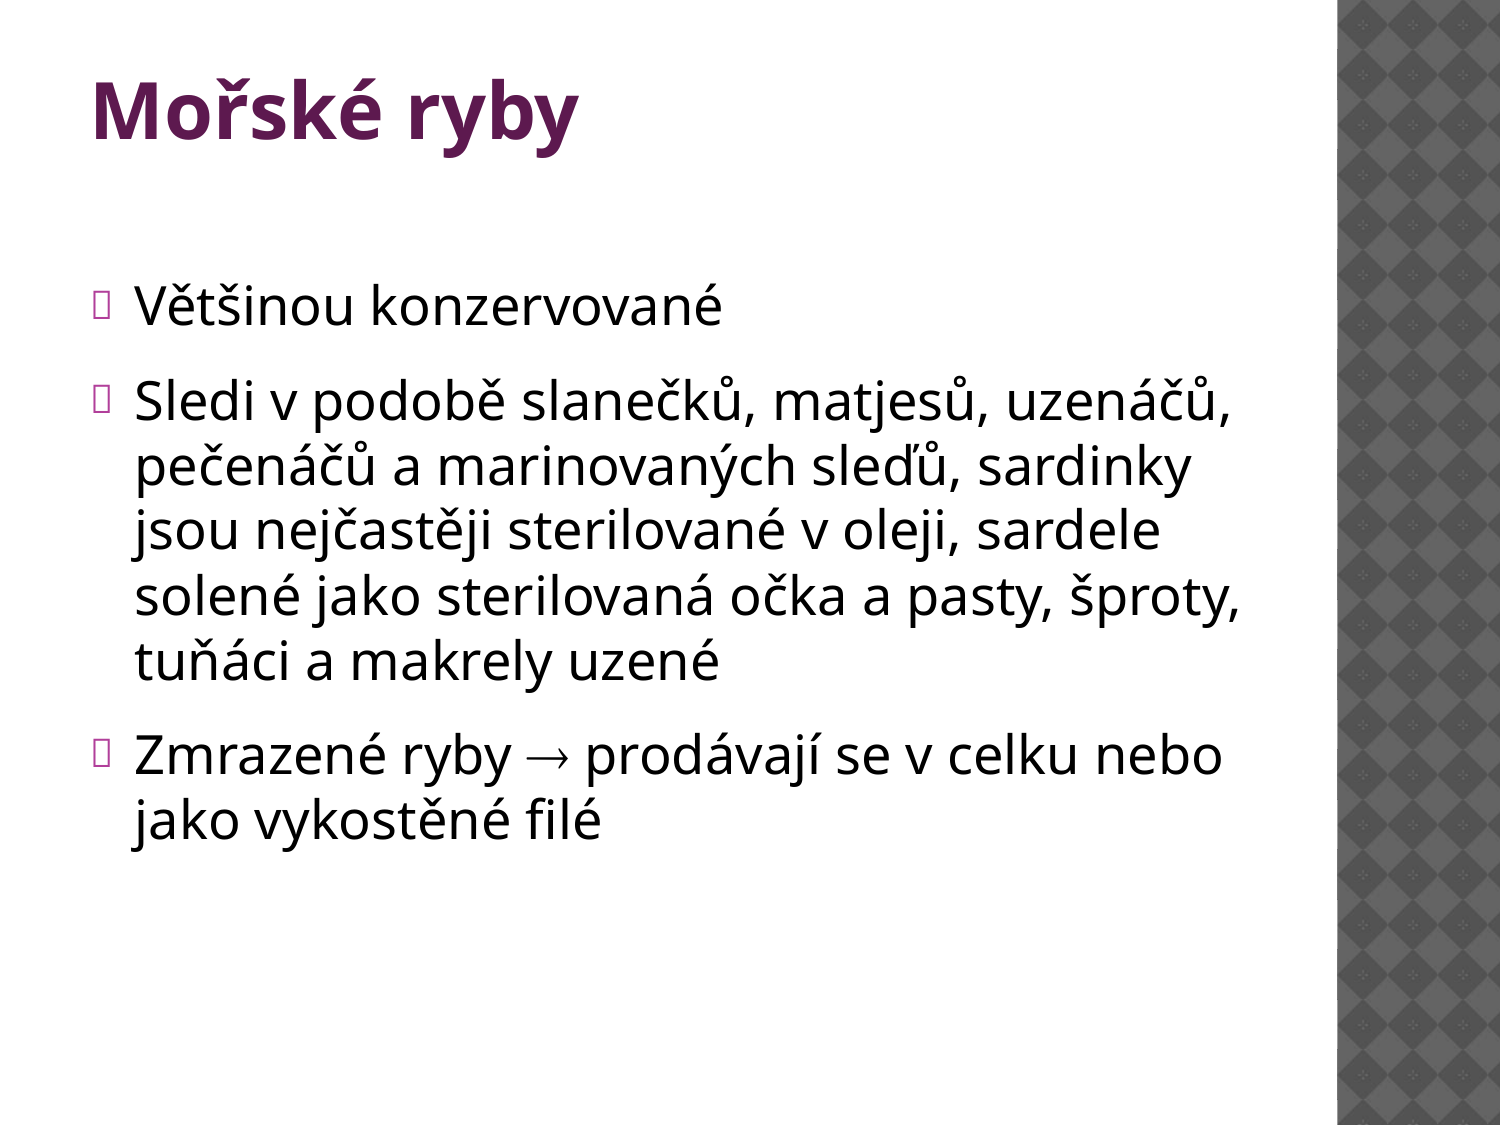

# Mořské ryby
Většinou konzervované
Sledi v podobě slanečků, matjesů, uzenáčů, pečenáčů a marinovaných sleďů, sardinky jsou nejčastěji sterilované v oleji, sardele solené jako sterilovaná očka a pasty, šproty, tuňáci a makrely uzené
Zmrazené ryby  prodávají se v celku nebo jako vykostěné filé